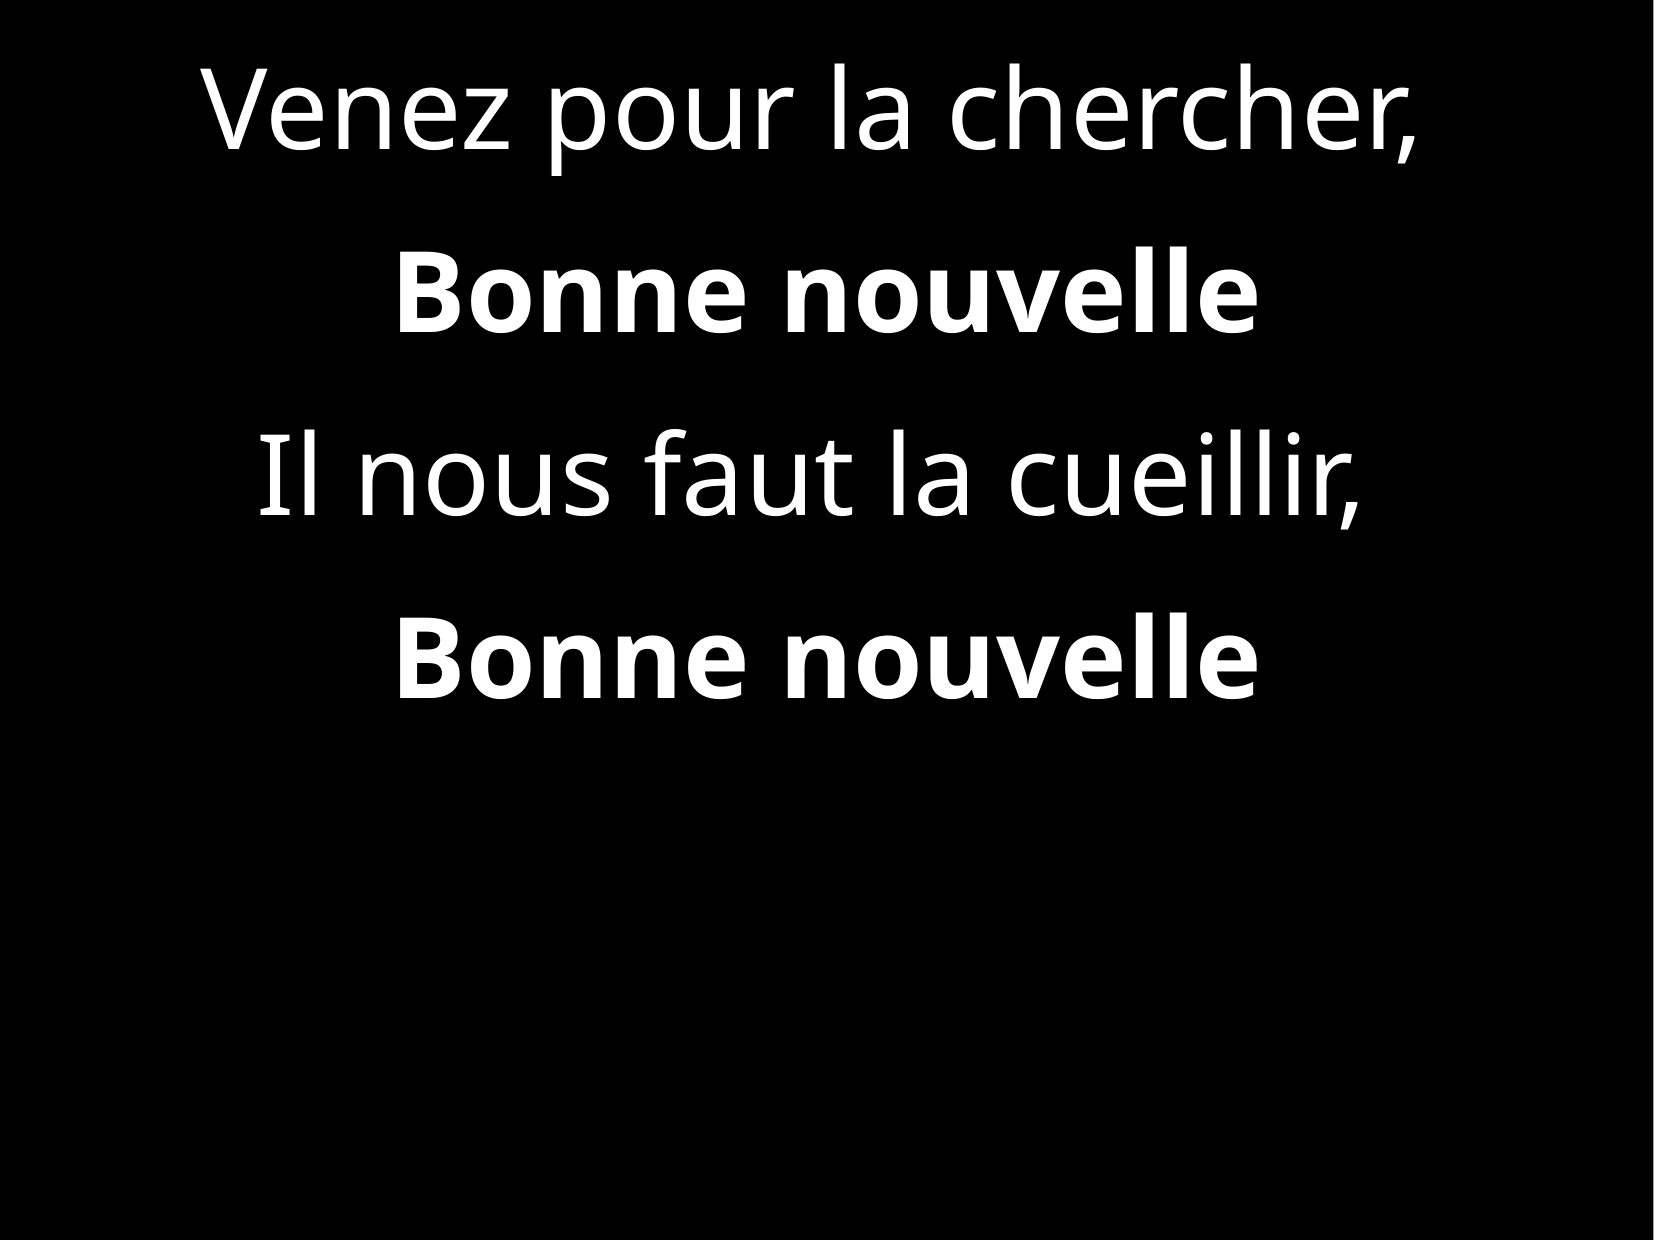

# Venez pour la chercher,
Bonne nouvelle
Il nous faut la cueillir,
Bonne nouvelle